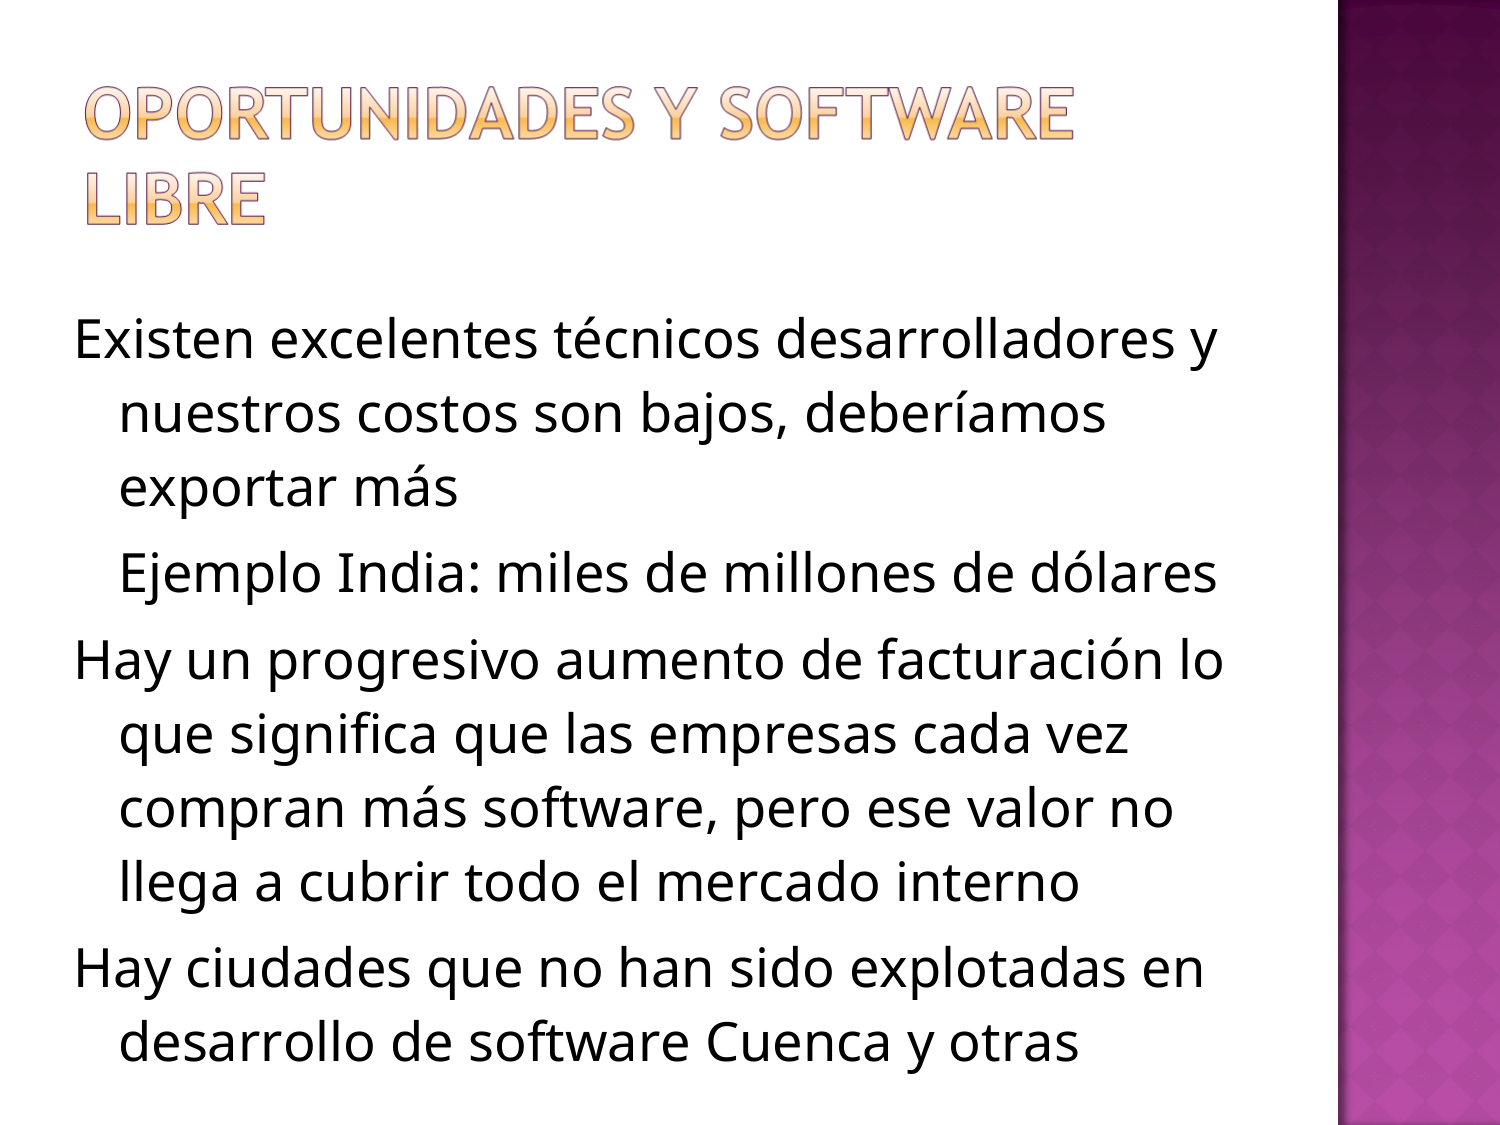

# Existen excelentes técnicos desarrolladores y nuestros costos son bajos, deberíamos exportar más
	Ejemplo India: miles de millones de dólares
Hay un progresivo aumento de facturación lo que significa que las empresas cada vez compran más software, pero ese valor no llega a cubrir todo el mercado interno
Hay ciudades que no han sido explotadas en desarrollo de software Cuenca y otras